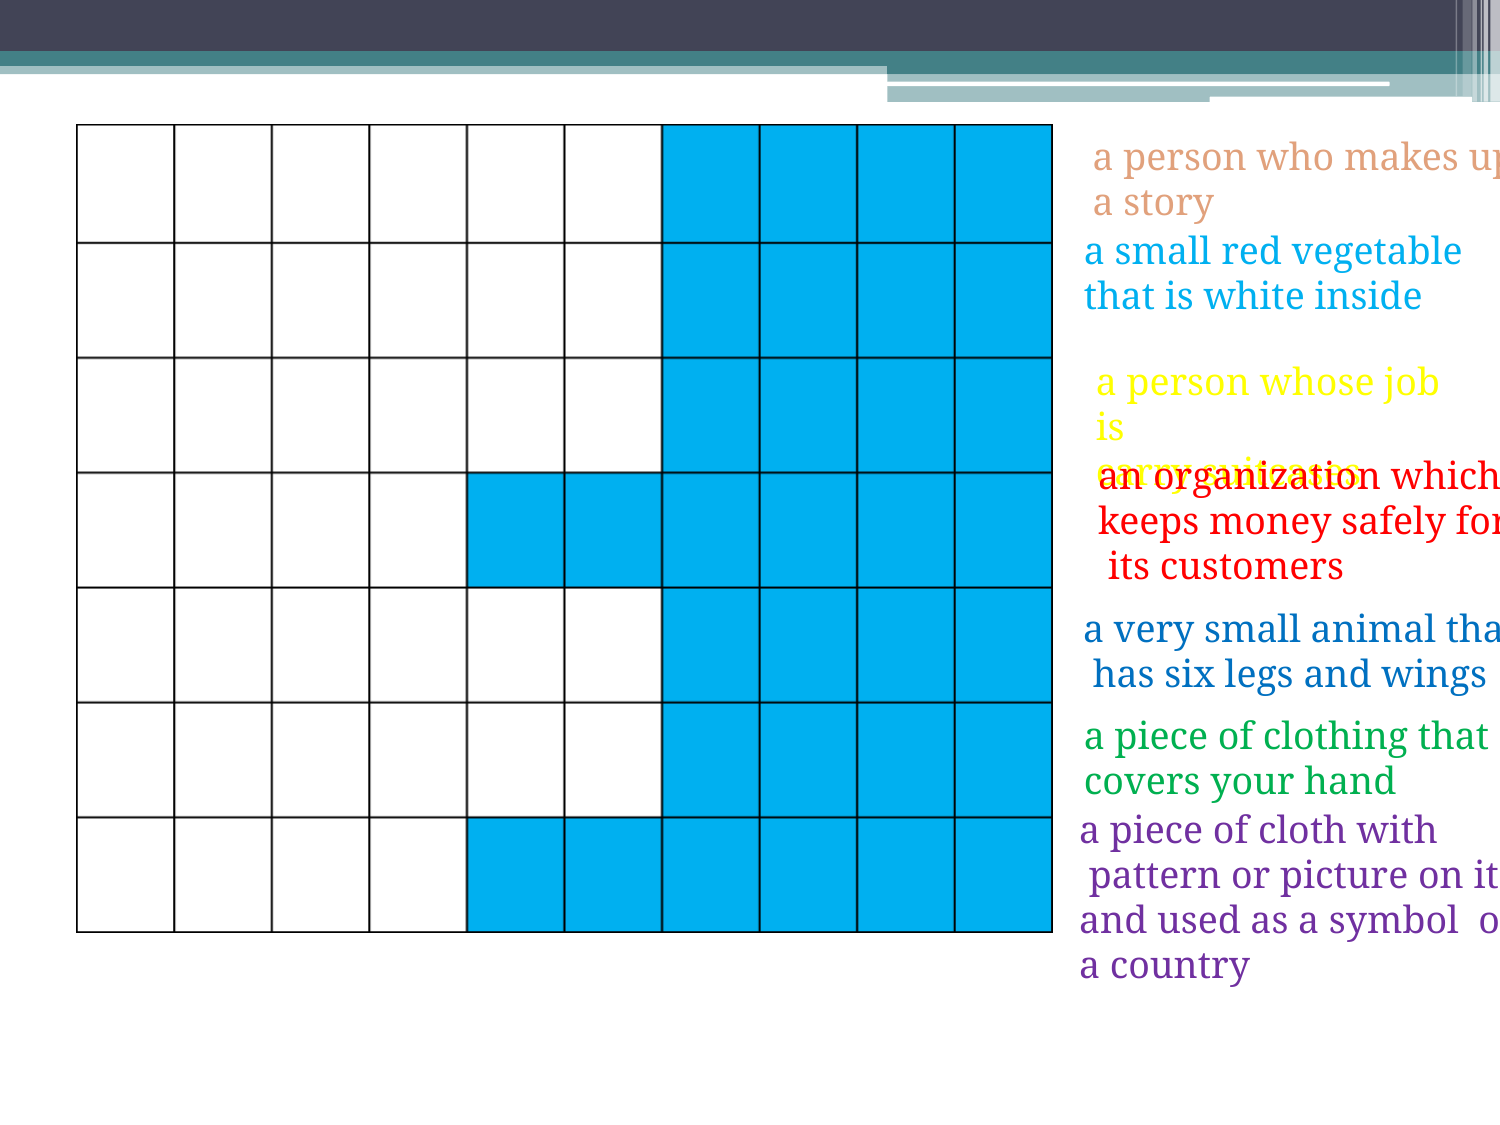

a person who makes up
a story
a small red vegetable
that is white inside
a person whose job is
carry suitcases
an organization which
keeps money safely for
 its customers
a very small animal that
 has six legs and wings
a piece of clothing that
covers your hand
a piece of cloth with
 pattern or picture on it
and used as a symbol of
a country